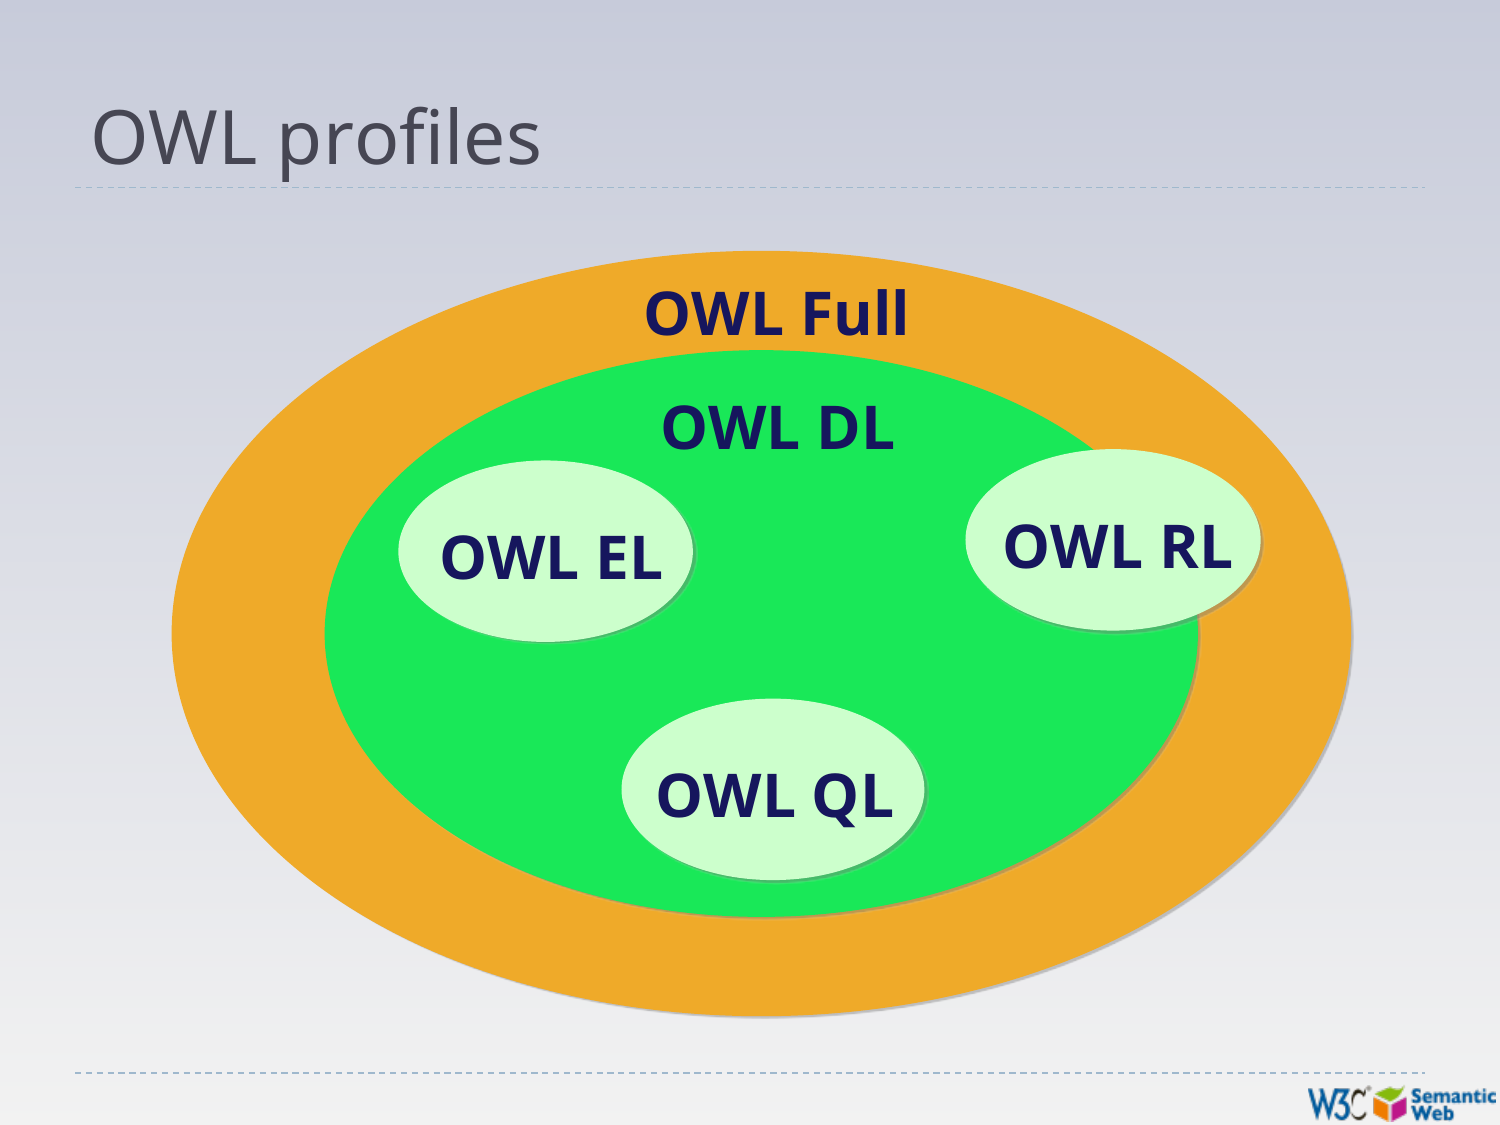

# OWL profiles
OWL Full
OWL DL
OWL RL
OWL EL
OWL QL